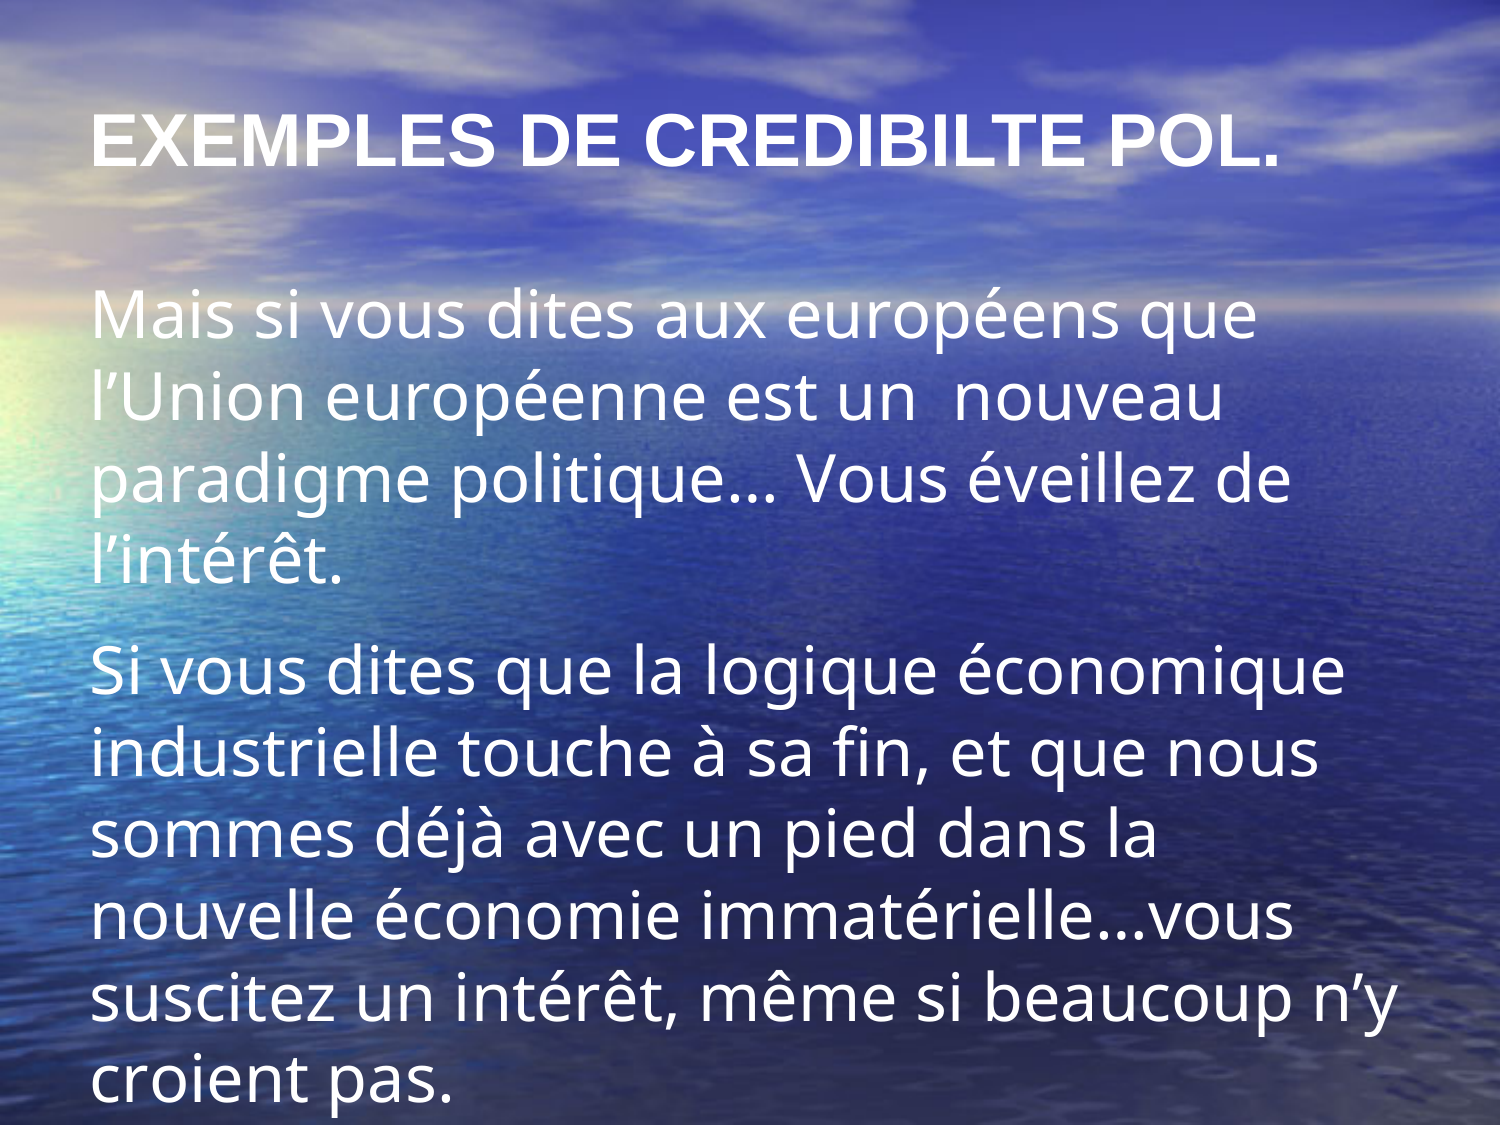

# EXEMPLES DE CREDIBILTE POL.
Mais si vous dites aux européens que l’Union européenne est un nouveau paradigme politique… Vous éveillez de l’intérêt.
Si vous dites que la logique économique industrielle touche à sa fin, et que nous sommes déjà avec un pied dans la nouvelle économie immatérielle…vous suscitez un intérêt, même si beaucoup n’y croient pas.